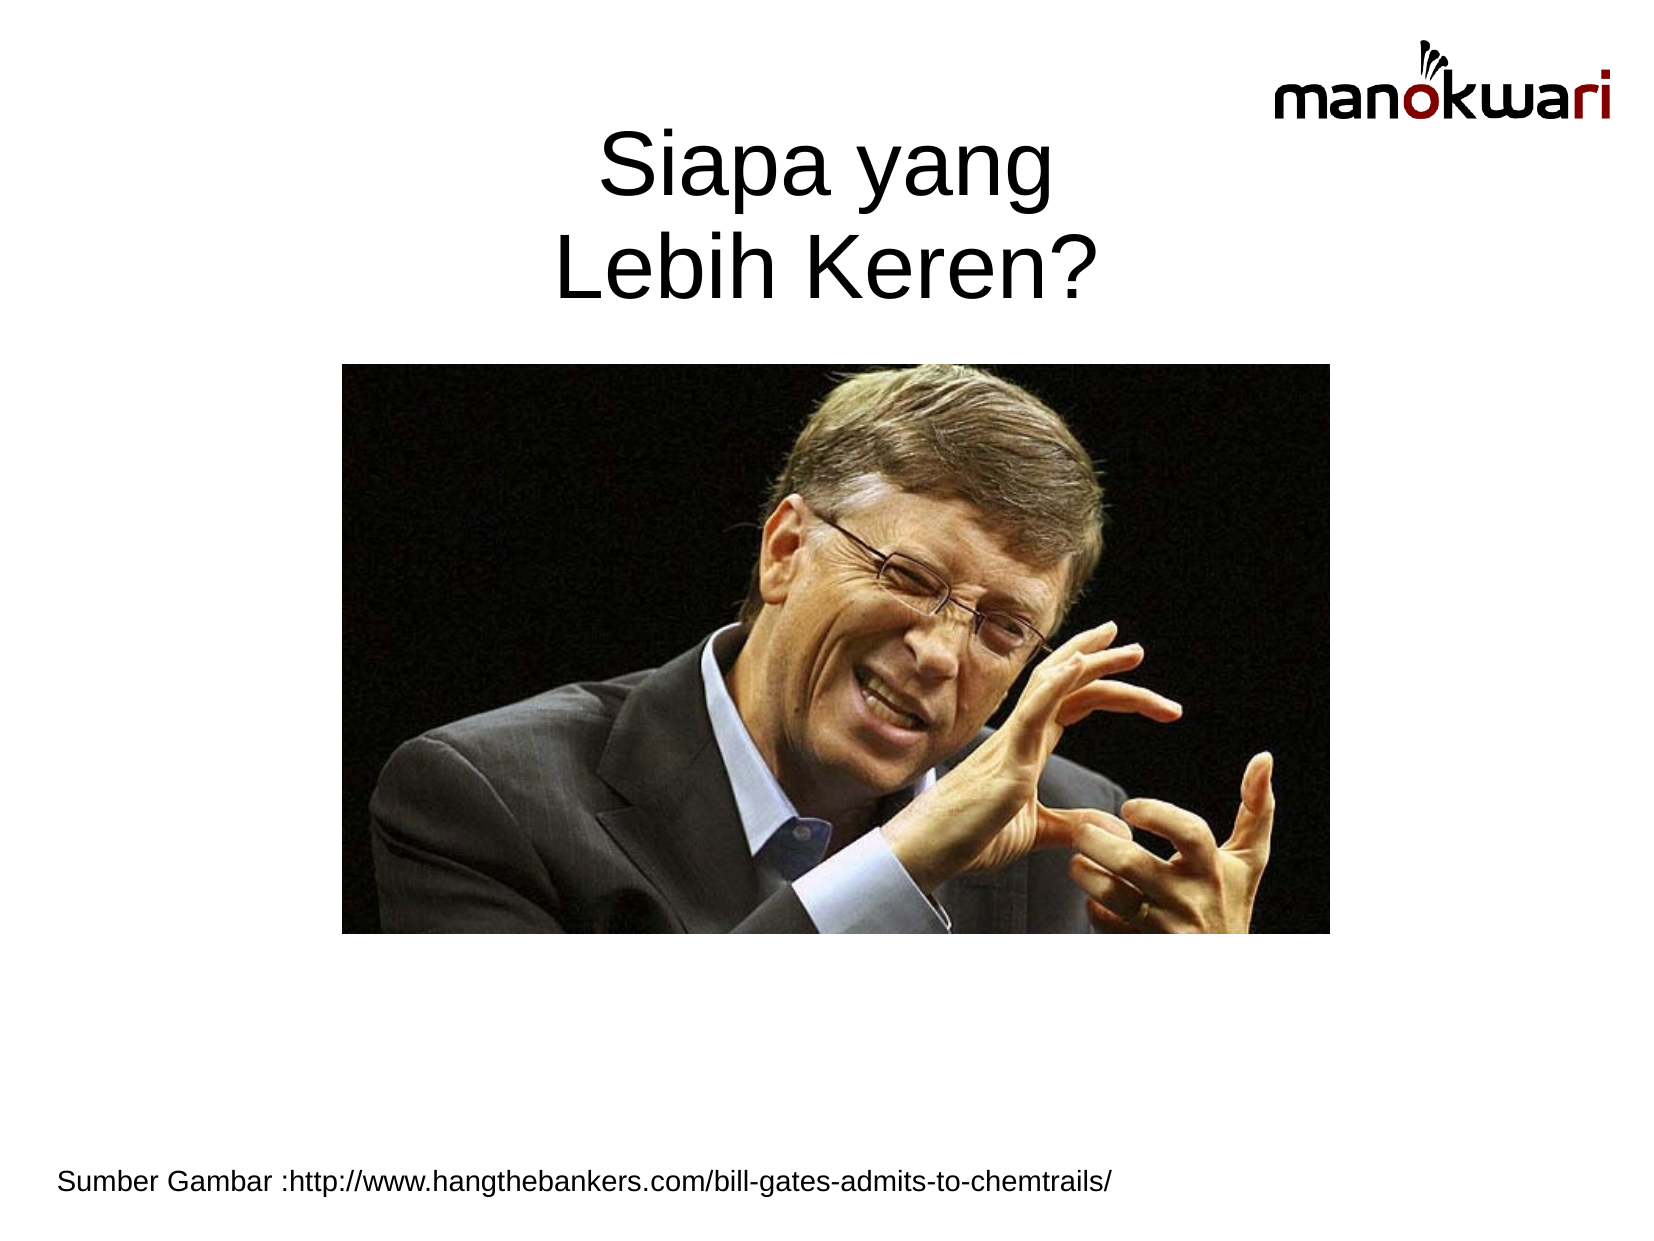

# Siapa yang Lebih Keren?
Sumber Gambar :http://www.hangthebankers.com/bill-gates-admits-to-chemtrails/